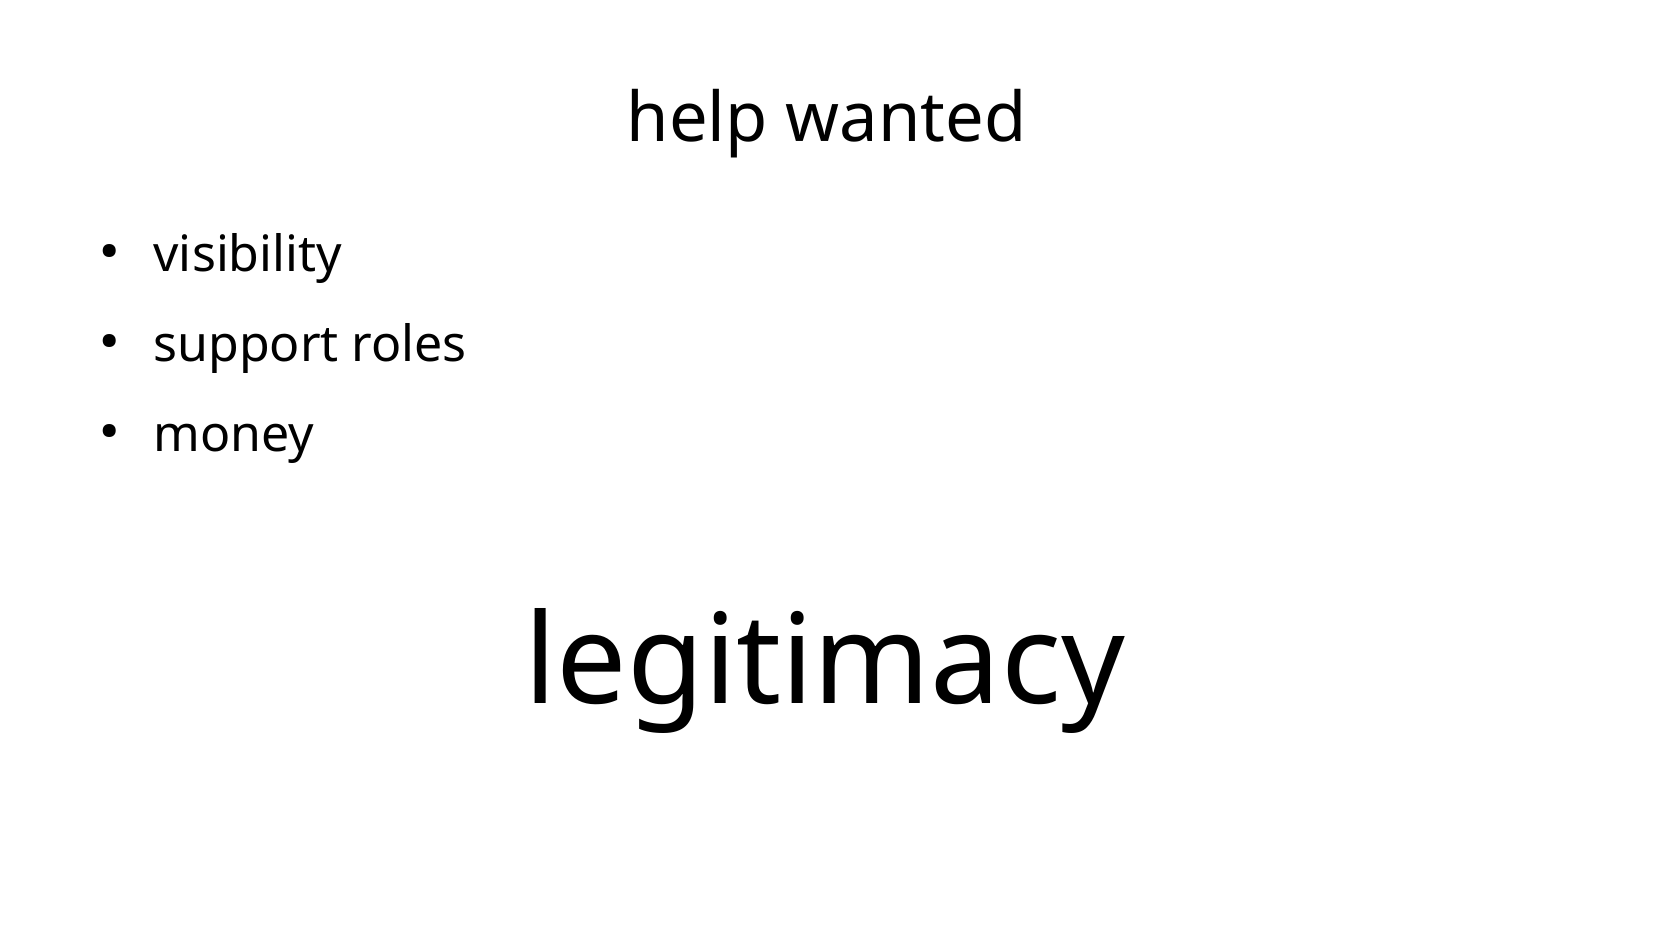

# help wanted
visibility
support roles
money
legitimacy